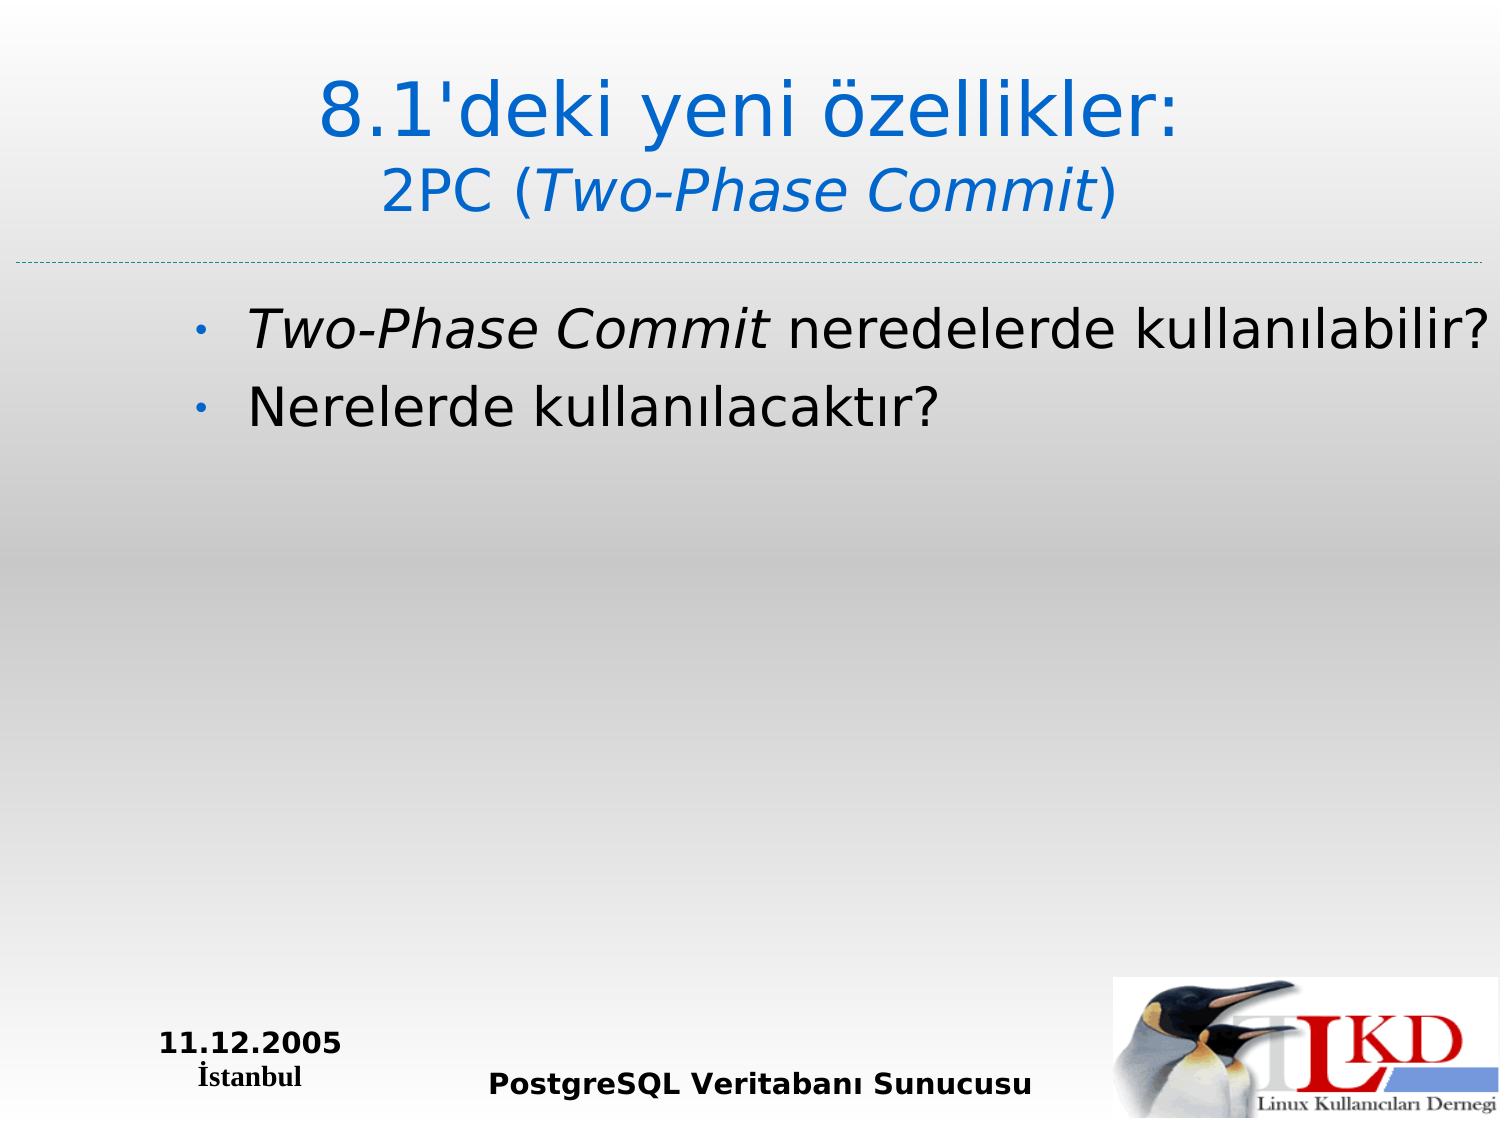

# 8.1'deki yeni özellikler: 2PC (Two-Phase Commit)
Two-Phase Commit neredelerde kullanılabilir?
Nerelerde kullanılacaktır?